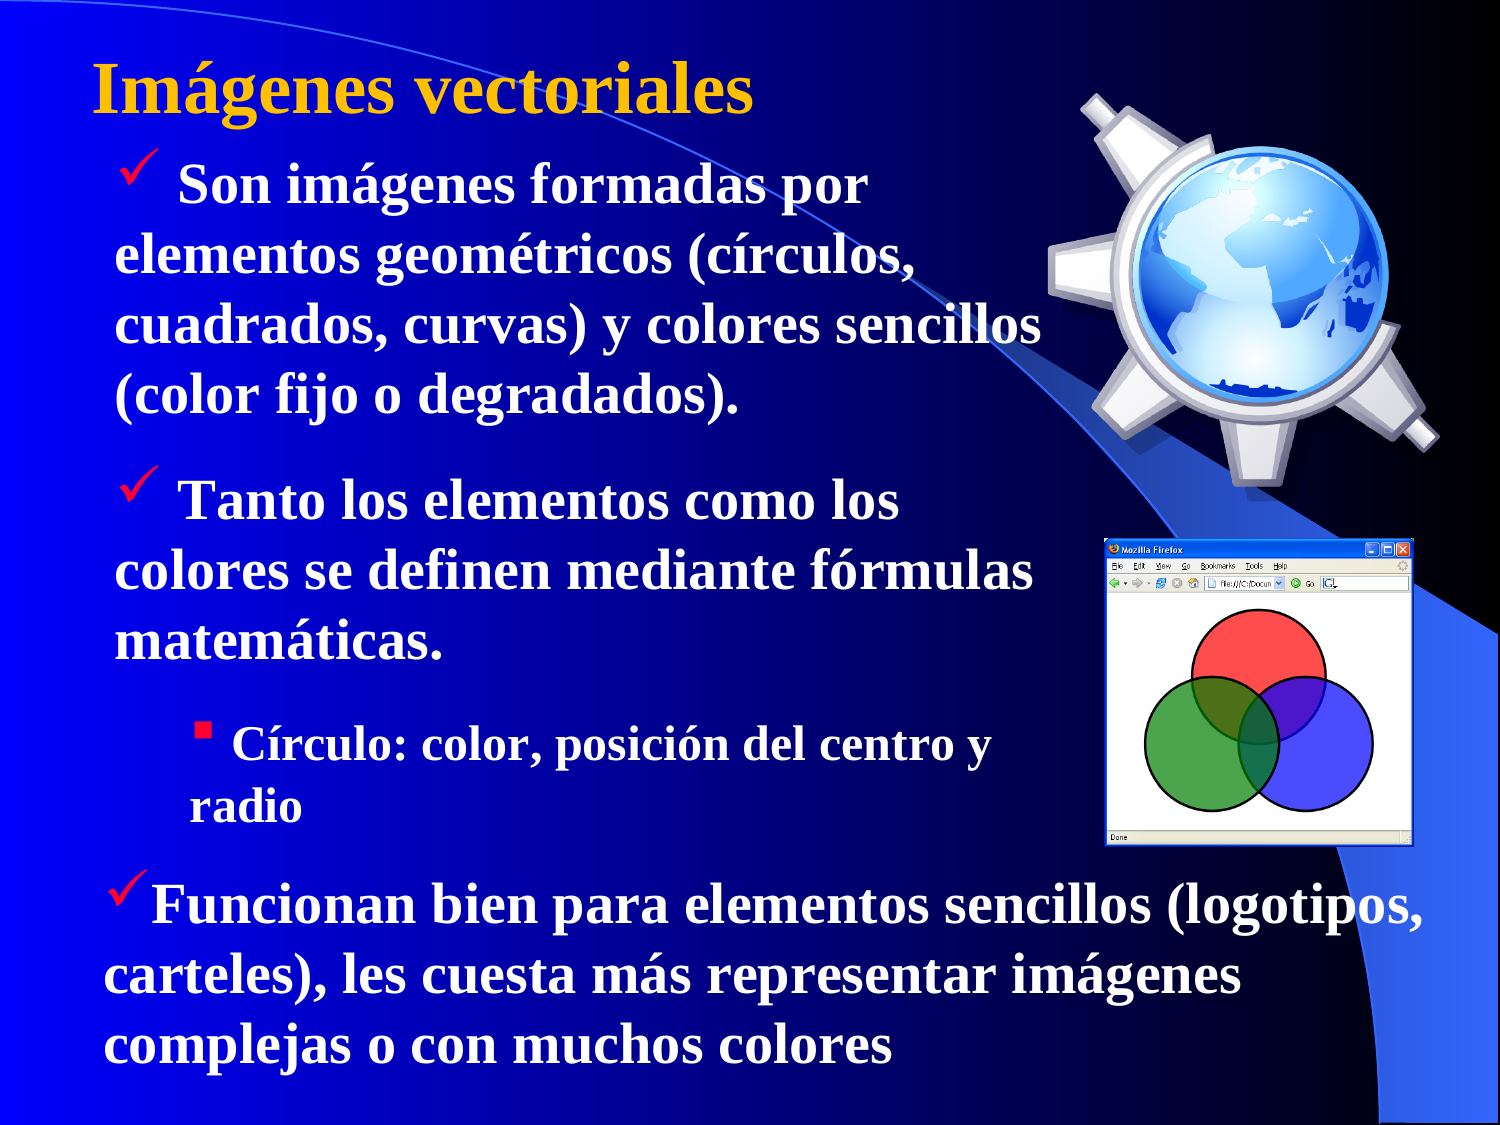

Imágenes vectoriales
 Son imágenes formadas por elementos geométricos (círculos, cuadrados, curvas) y colores sencillos (color fijo o degradados).
 Tanto los elementos como los colores se definen mediante fórmulas matemáticas.
 Círculo: color, posición del centro y radio
Funcionan bien para elementos sencillos (logotipos, carteles), les cuesta más representar imágenes complejas o con muchos colores